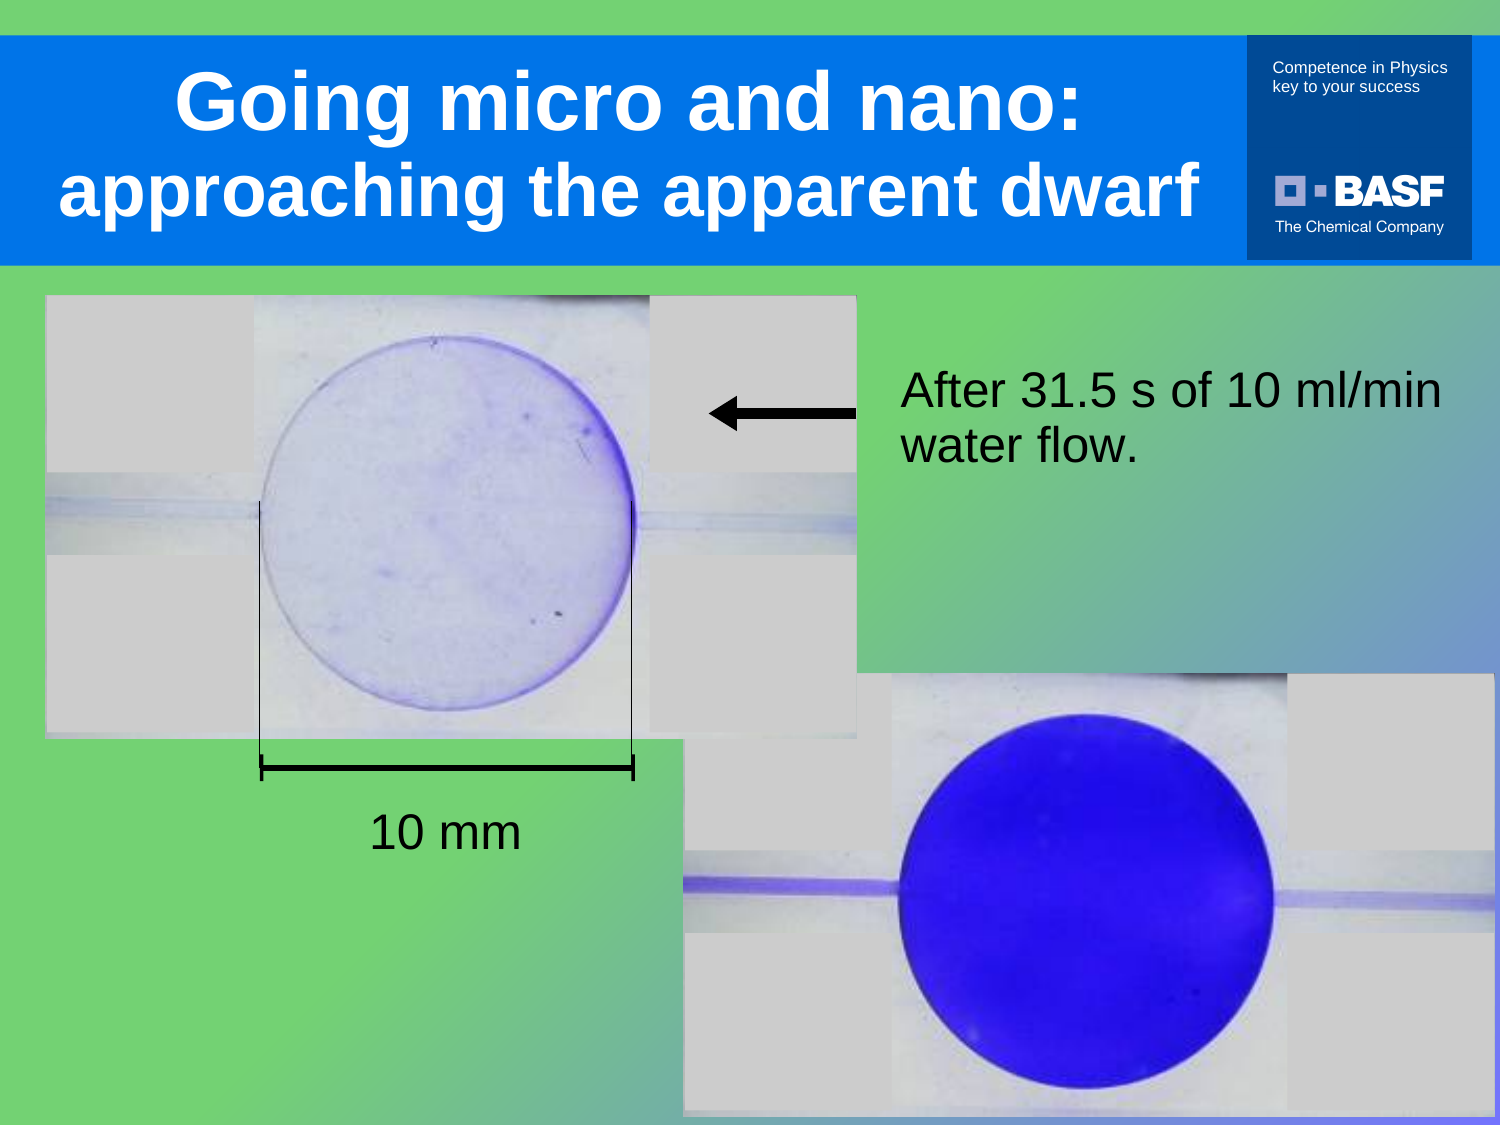

# Going micro and nano: approaching the apparent dwarf
After 31.5 s of 10 ml/min
water flow.
10 mm